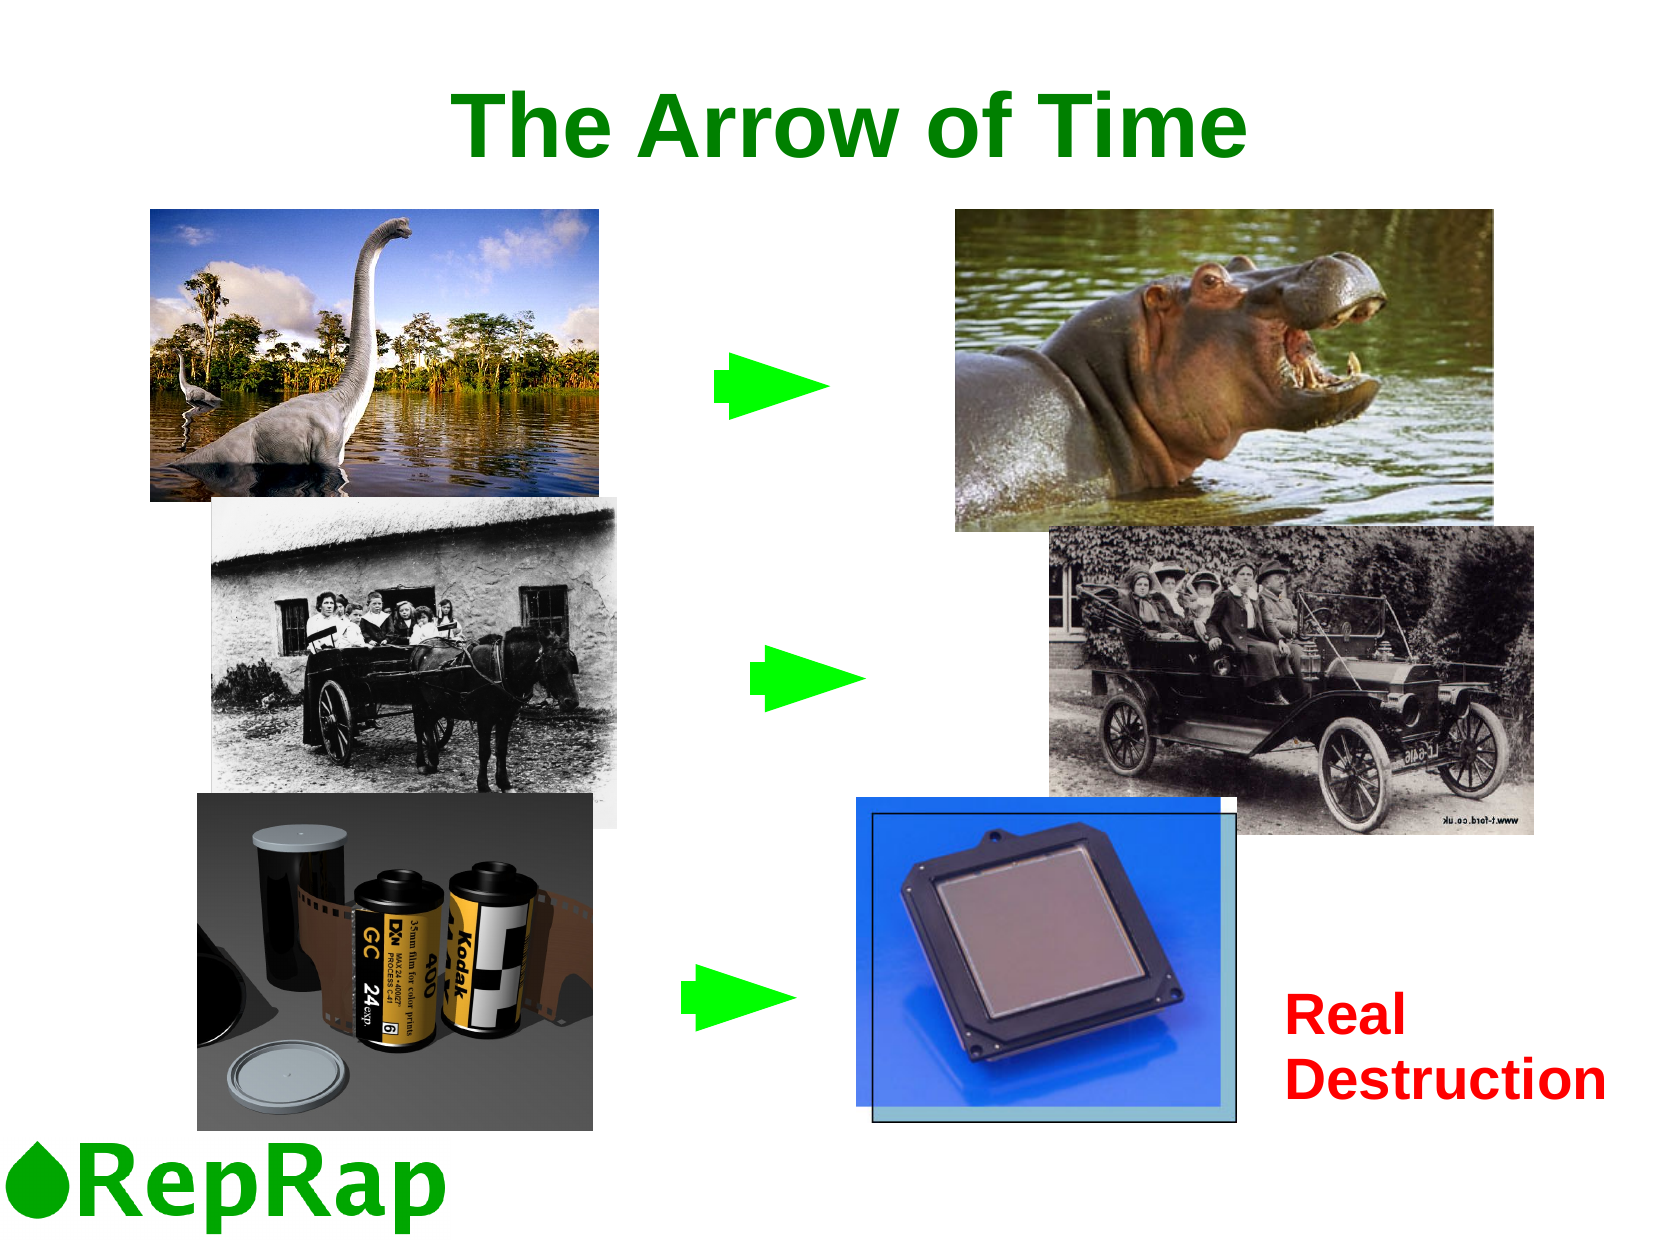

# The Arrow of Time
Real
Destruction